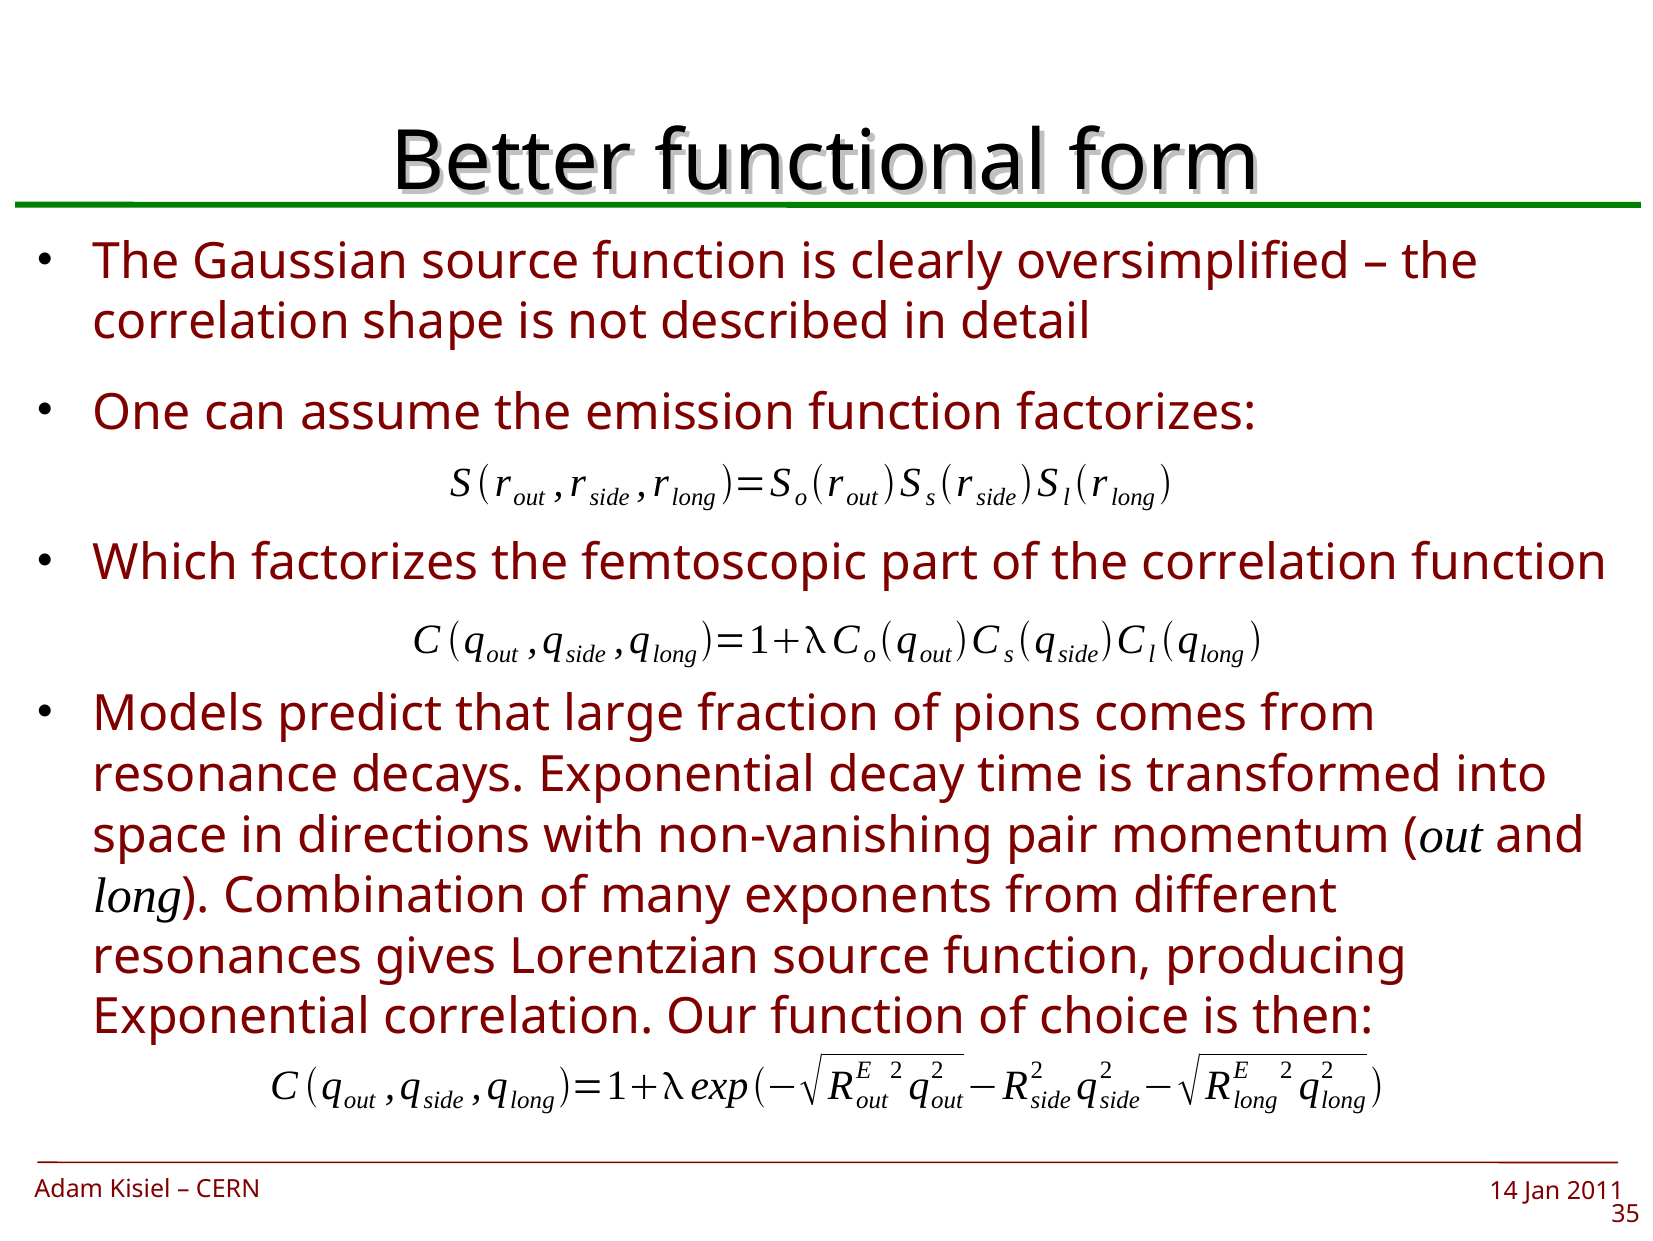

# Better functional form
The Gaussian source function is clearly oversimplified – the correlation shape is not described in detail
One can assume the emission function factorizes:
Which factorizes the femtoscopic part of the correlation function
Models predict that large fraction of pions comes from resonance decays. Exponential decay time is transformed into space in directions with non-vanishing pair momentum (out and long). Combination of many exponents from different resonances gives Lorentzian source function, producing Exponential correlation. Our function of choice is then: